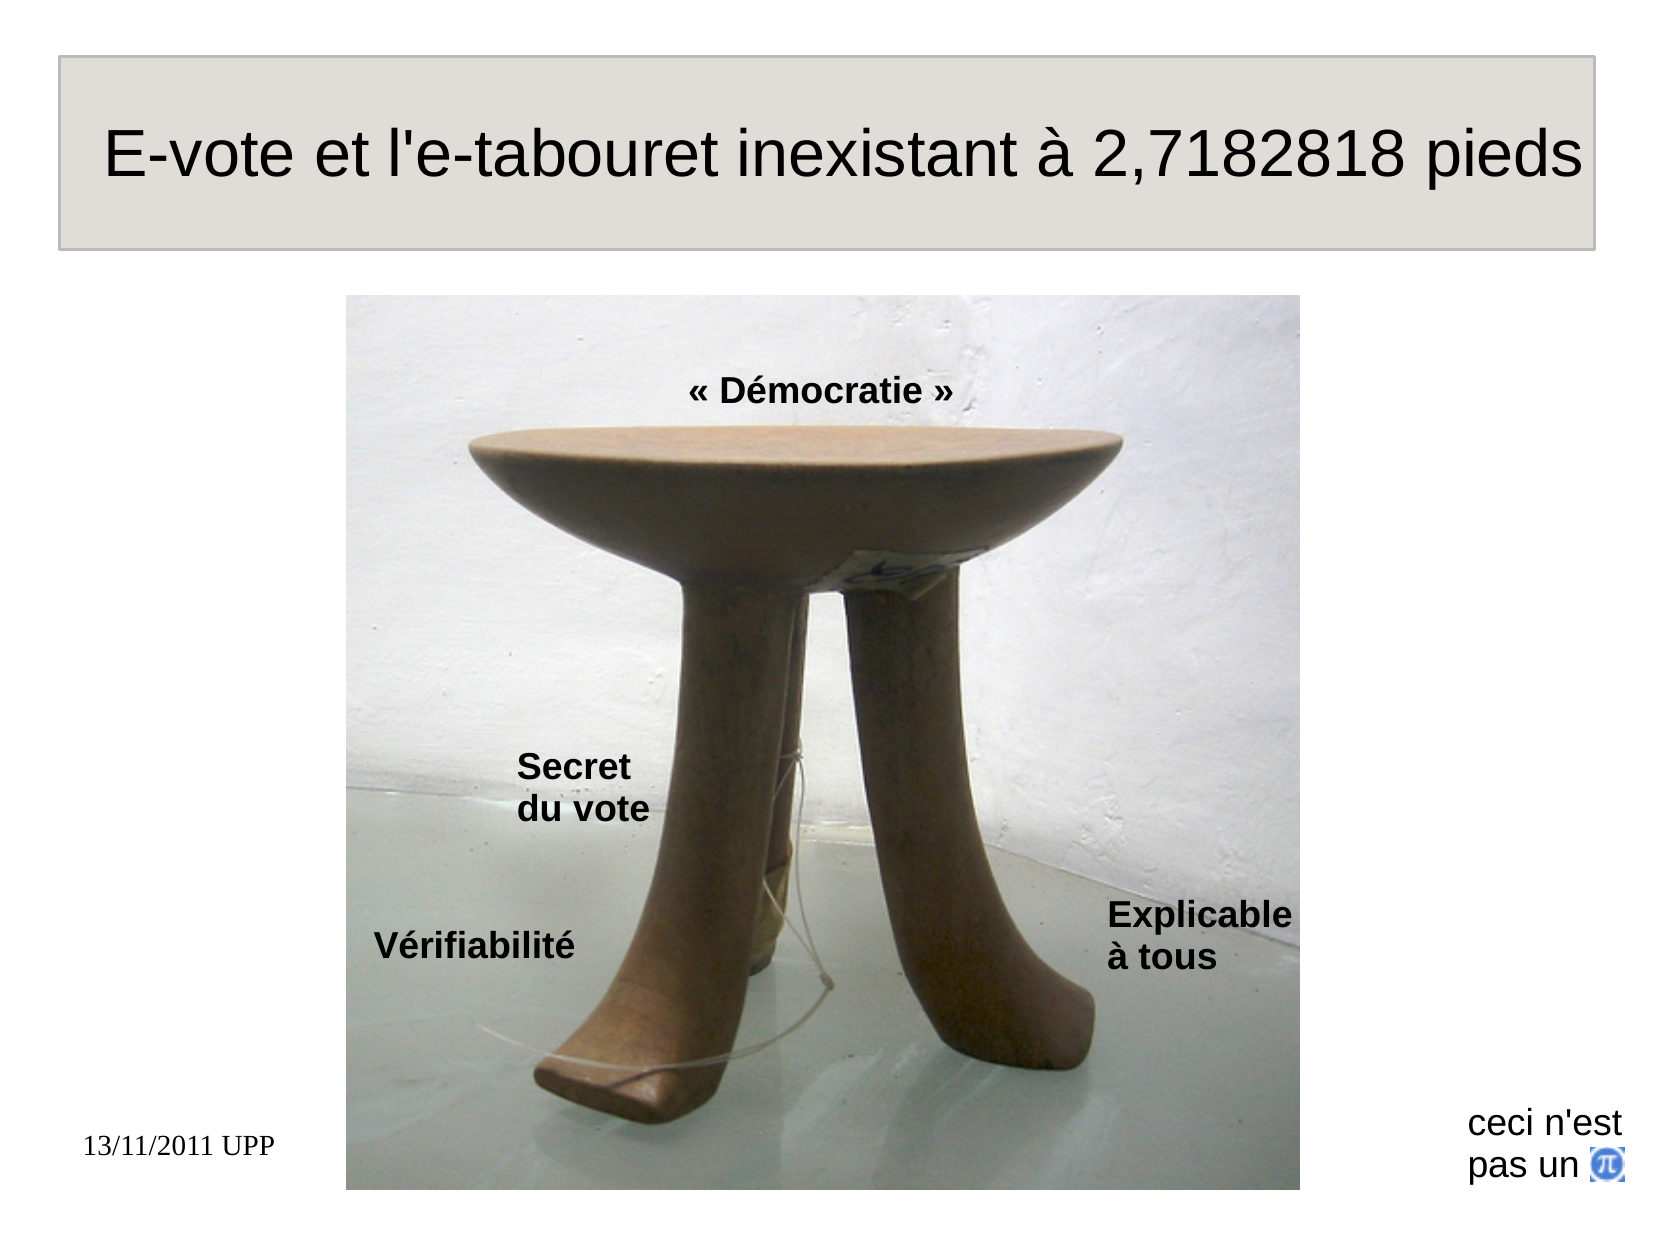

# E-vote et l'e-tabouret inexistant à 2,7182818 pieds
« Démocratie »
« Démocratie »
Secret
du vote
Secret
du vote
Explicable
à tous
Explicable
à tous
Vérifiabilité
Vérifiabilité
ceci n'est
pas un